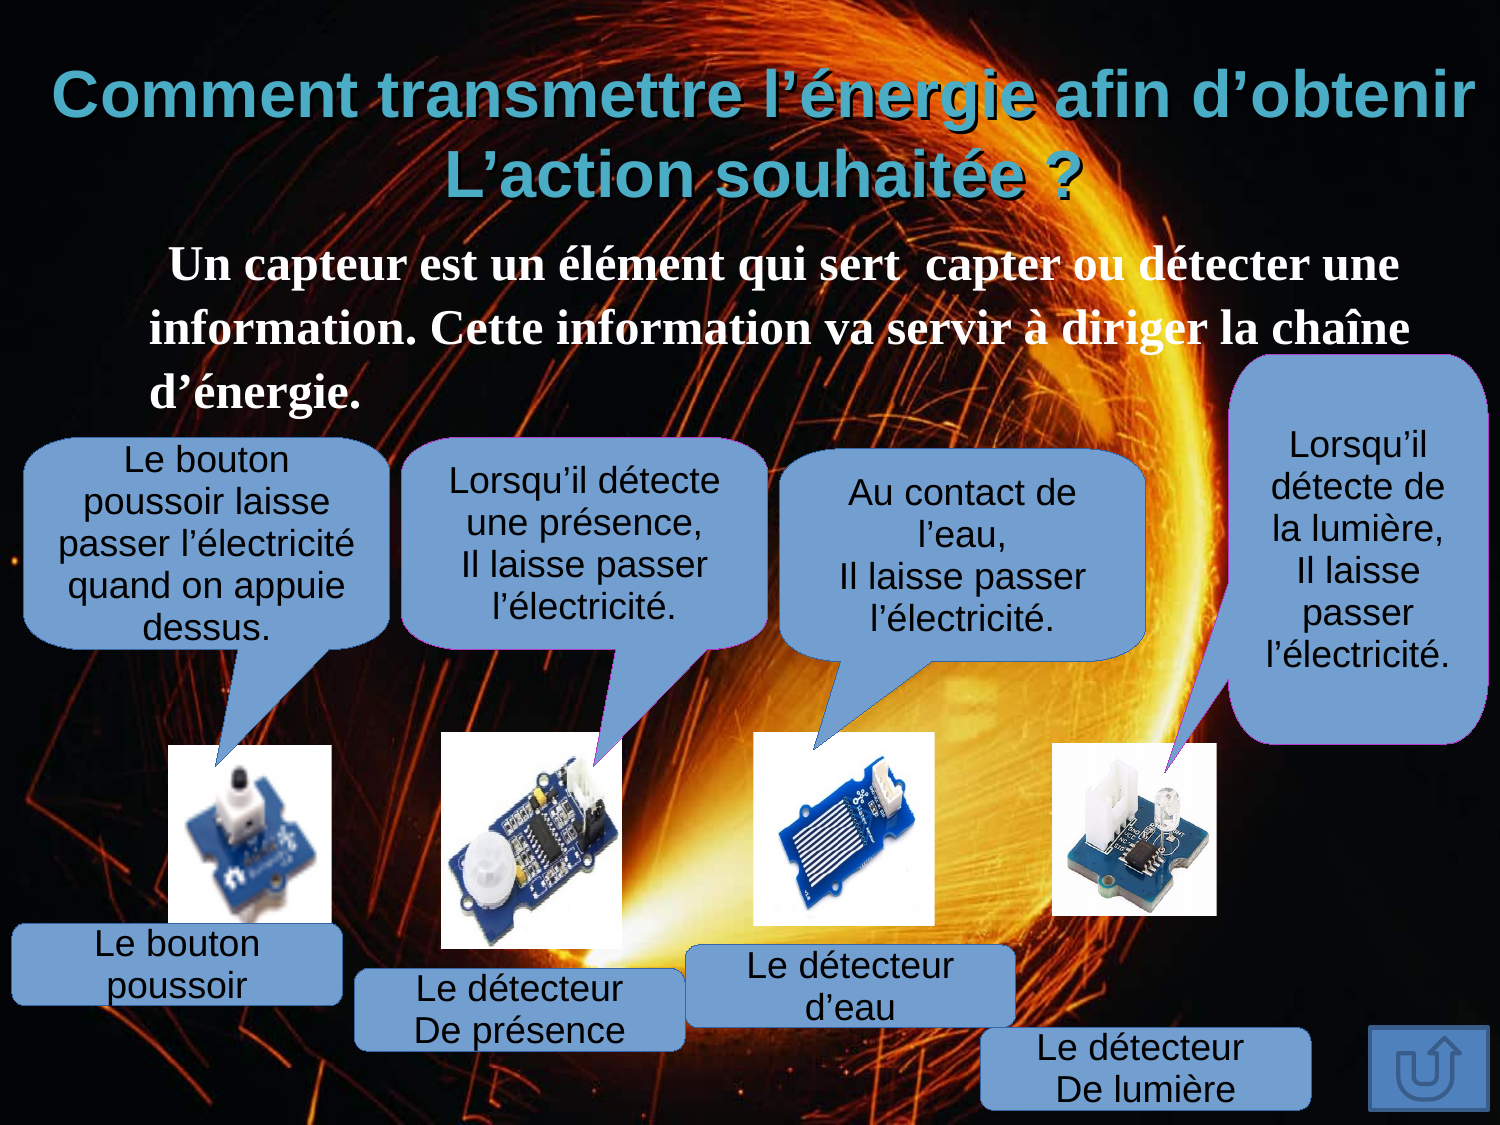

Comment transmettre l’énergie afin d’obtenir
L’action souhaitée ?
Un capteur est un élément qui sert capter ou détecter une information. Cette information va servir à diriger la chaîne d’énergie.
Lorsqu’il détecte de la lumière,
Il laisse passer l’électricité.
Le bouton poussoir laisse passer l’électricité quand on appuie dessus.
Lorsqu’il détecte une présence,
Il laisse passer l’électricité.
Au contact de l’eau,
Il laisse passer l’électricité.
Le bouton poussoir
Le détecteur
d’eau
Le détecteur
De présence
Le détecteur
De lumière